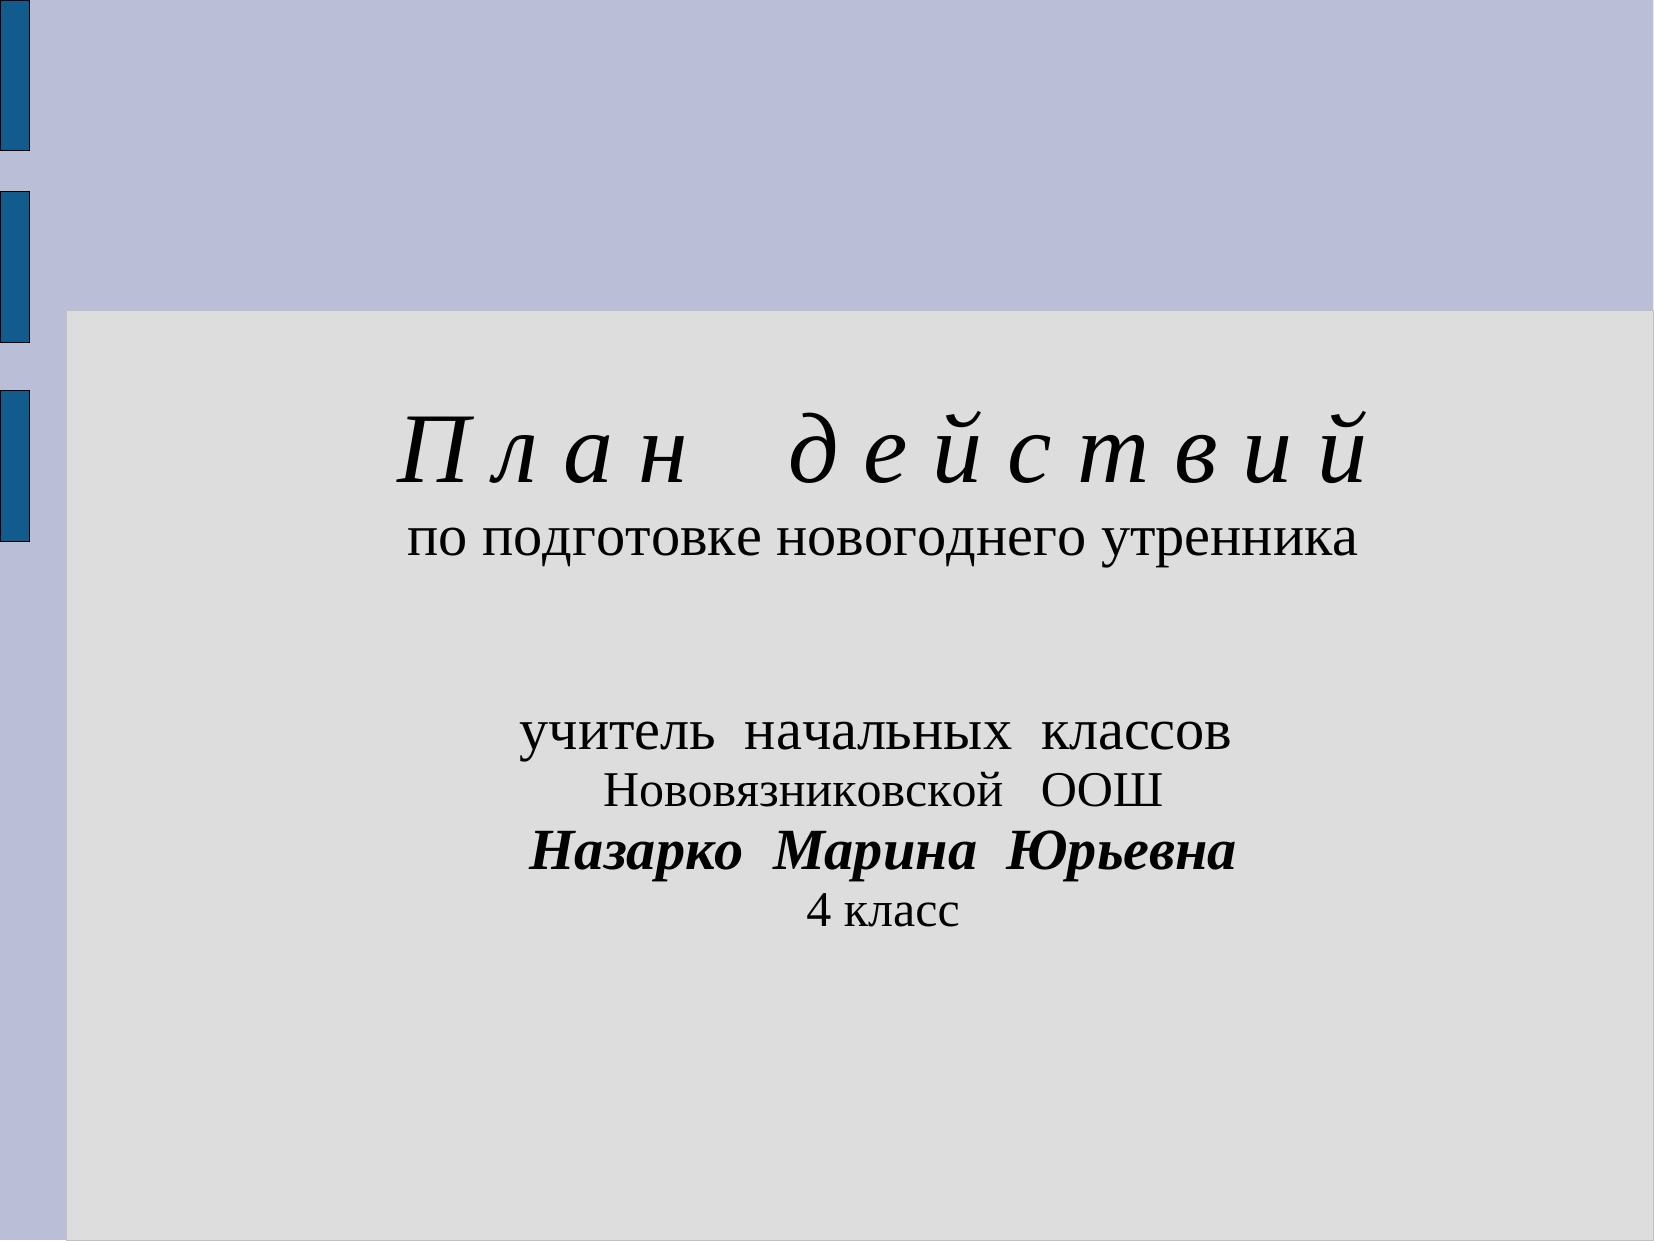

# П л а н д е й с т в и й
по подготовке новогоднего утренника
учитель начальных классов
Нововязниковской ООШ
Назарко Марина Юрьевна
4 класс